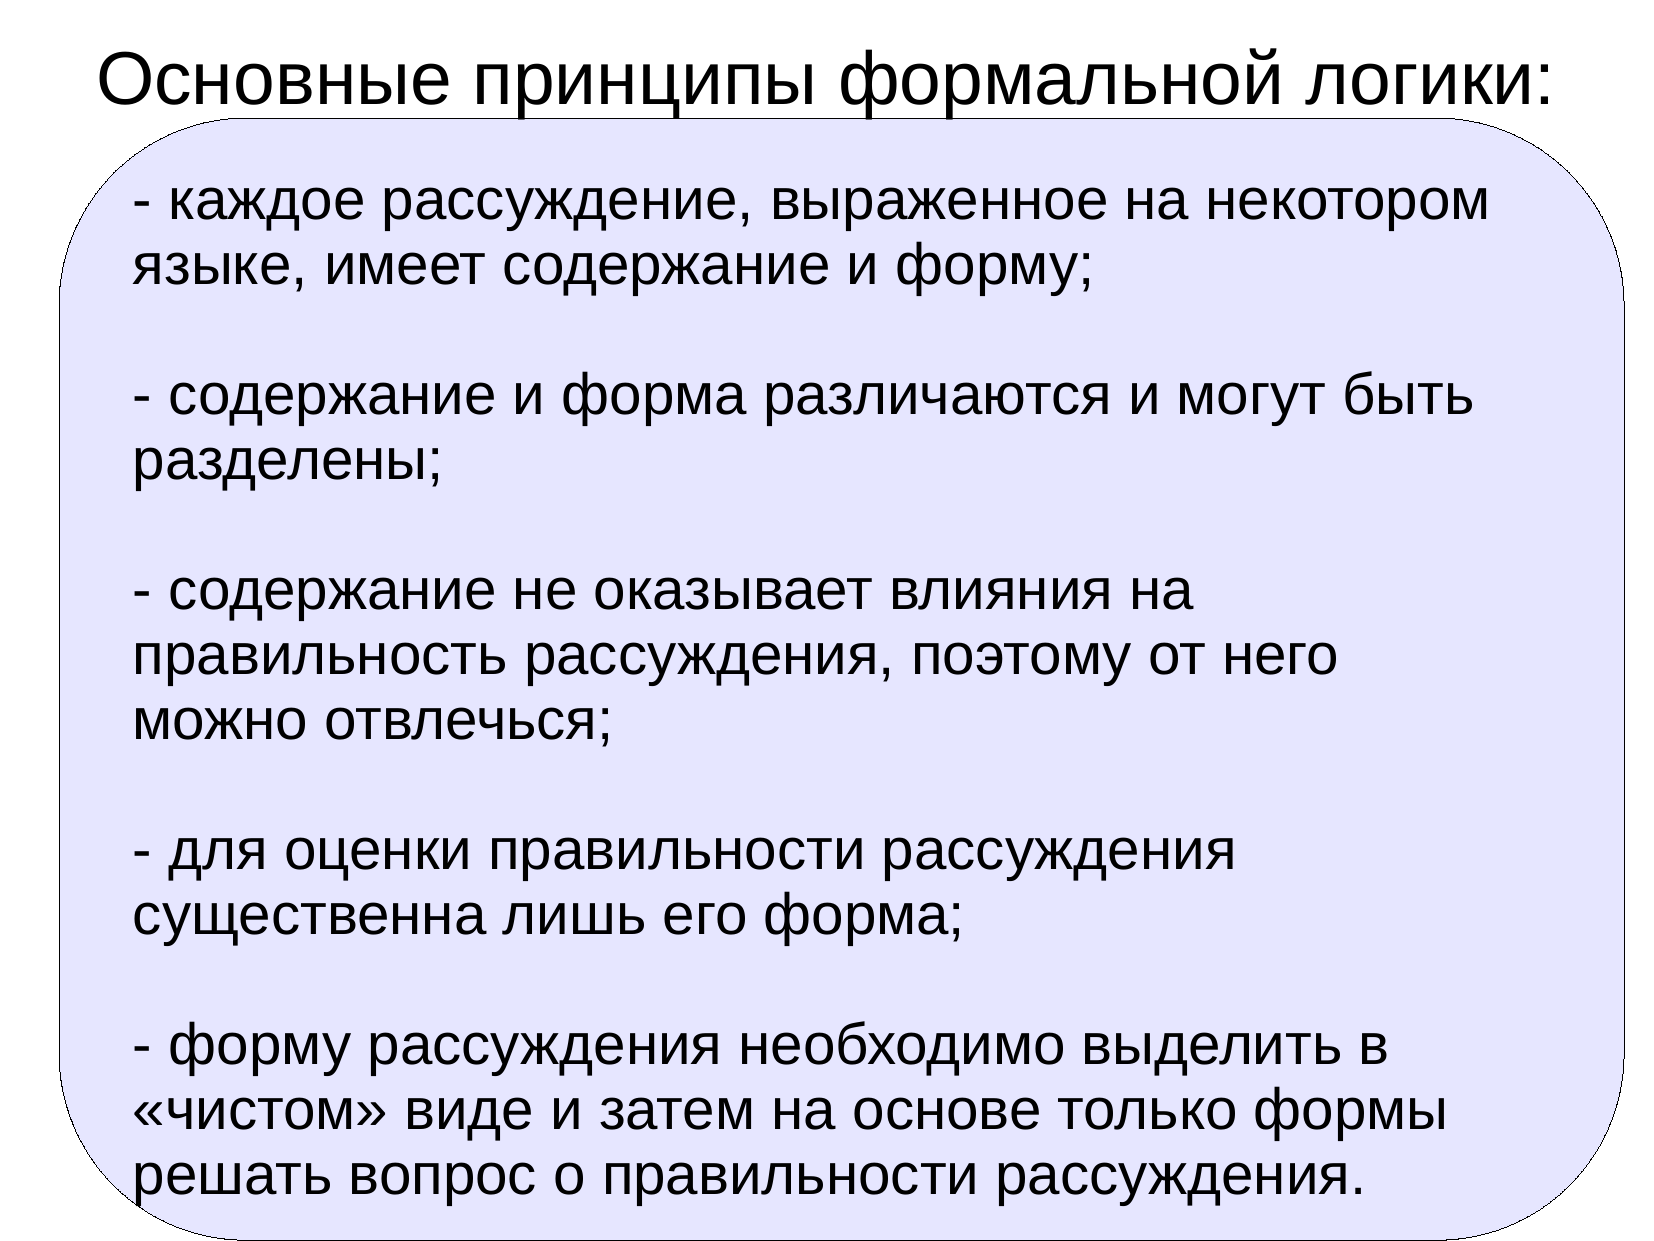

Основные принципы формальной логики:
- каждое рассуждение, выраженное на некотором языке, имеет содержание и форму;
- содержание и форма различаются и могут быть разделены;
- содержание не оказывает влияния на правильность рассуждения, поэтому от него можно отвлечься;
- для оценки правильности рассуждения существенна лишь его форма;
- форму рассуждения необходимо выделить в «чистом» виде и затем на основе только формы решать вопрос о правильности рассуждения.